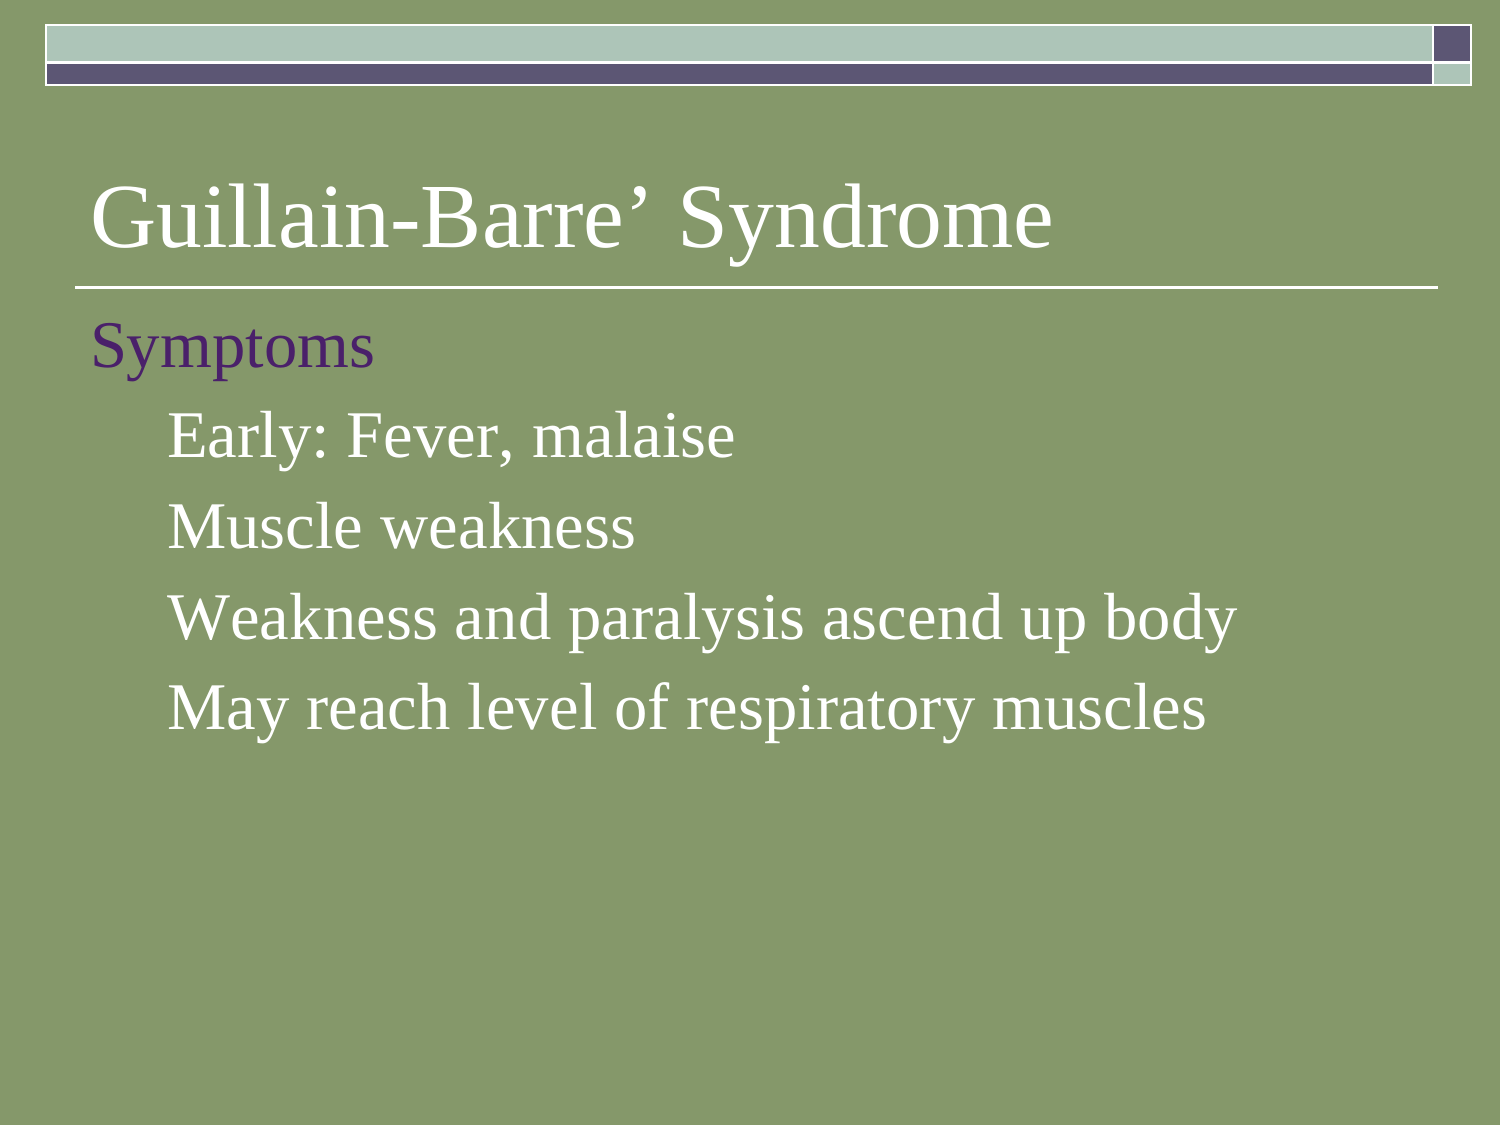

# Guillain-Barre’ Syndrome
Symptoms
Early: Fever, malaise
Muscle weakness
Weakness and paralysis ascend up body
May reach level of respiratory muscles